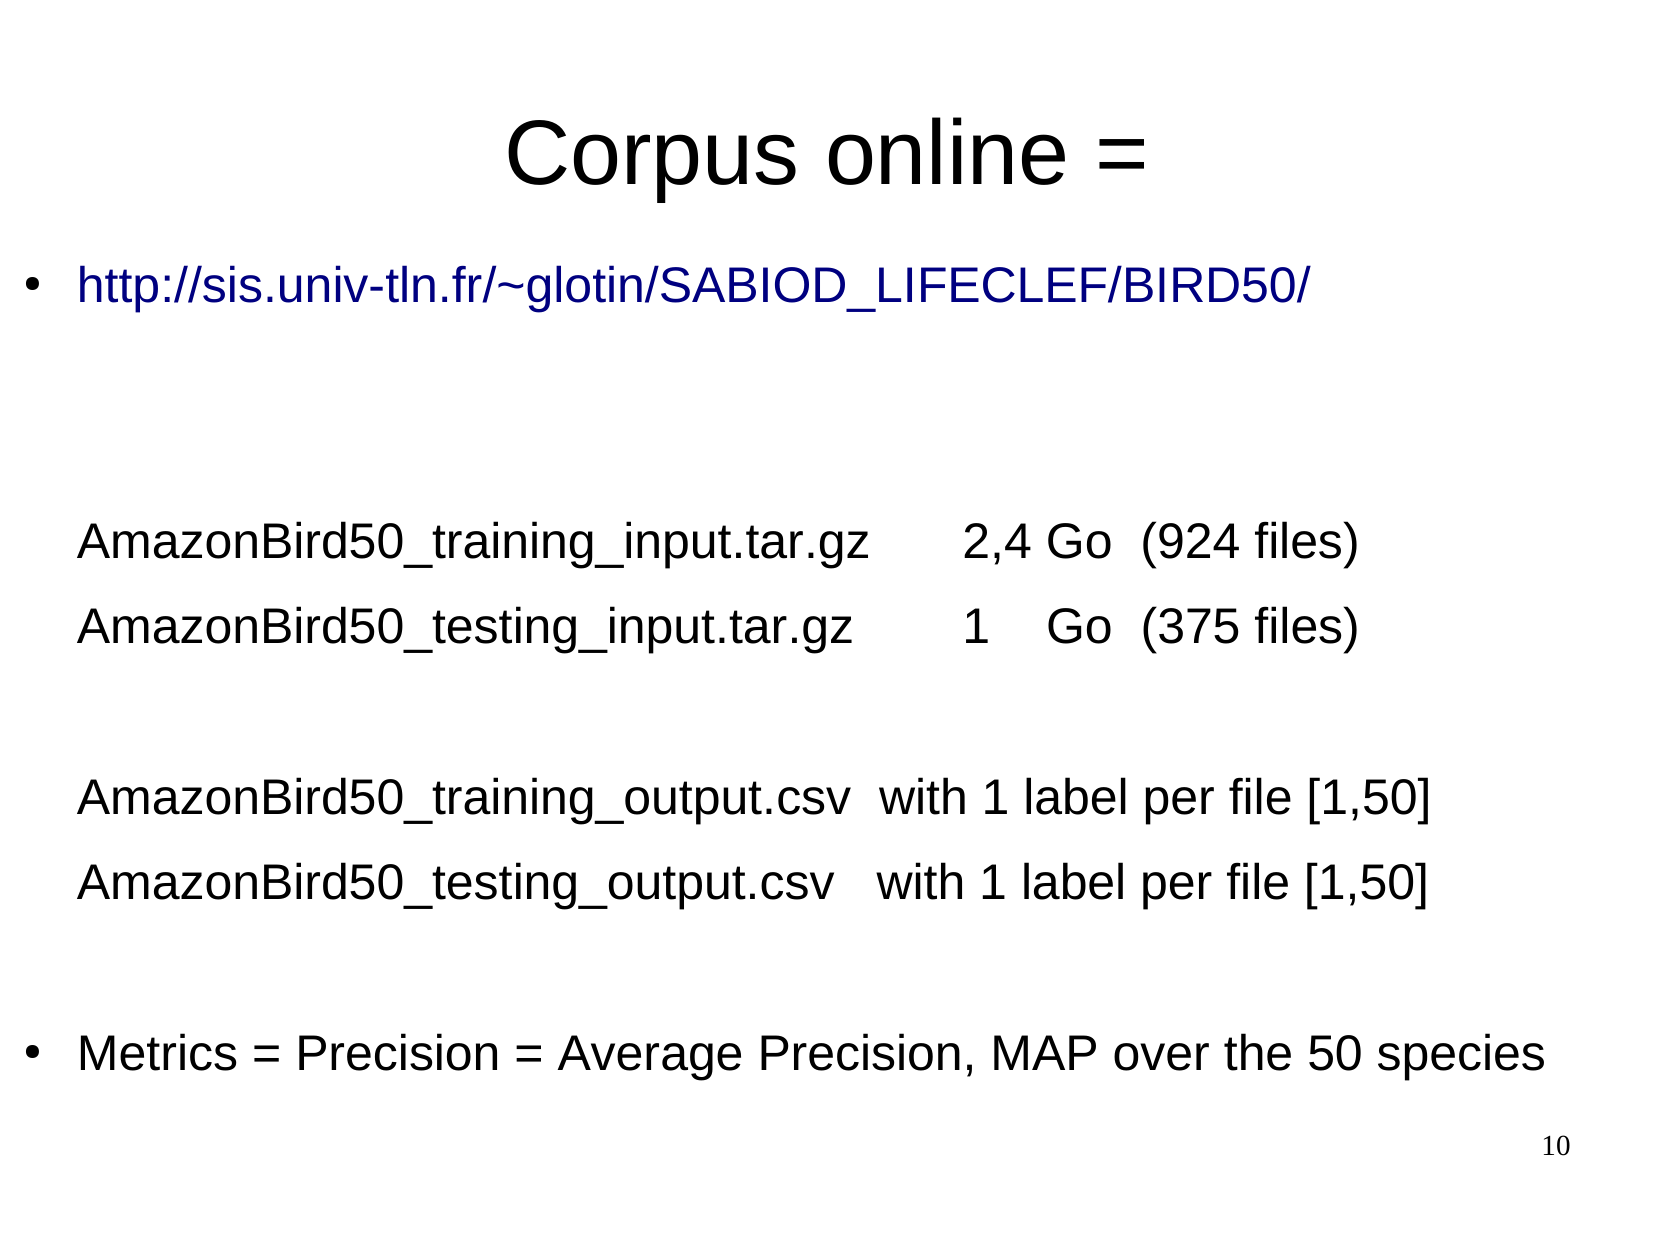

# Corpus online =
http://sis.univ-tln.fr/~glotin/SABIOD_LIFECLEF/BIRD50/
AmazonBird50_training_input.tar.gz		2,4 Go (924 files)
AmazonBird50_testing_input.tar.gz		1 Go (375 files)
AmazonBird50_training_output.csv with 1 label per file [1,50]
AmazonBird50_testing_output.csv with 1 label per file [1,50]
Metrics = Precision = Average Precision, MAP over the 50 species
10